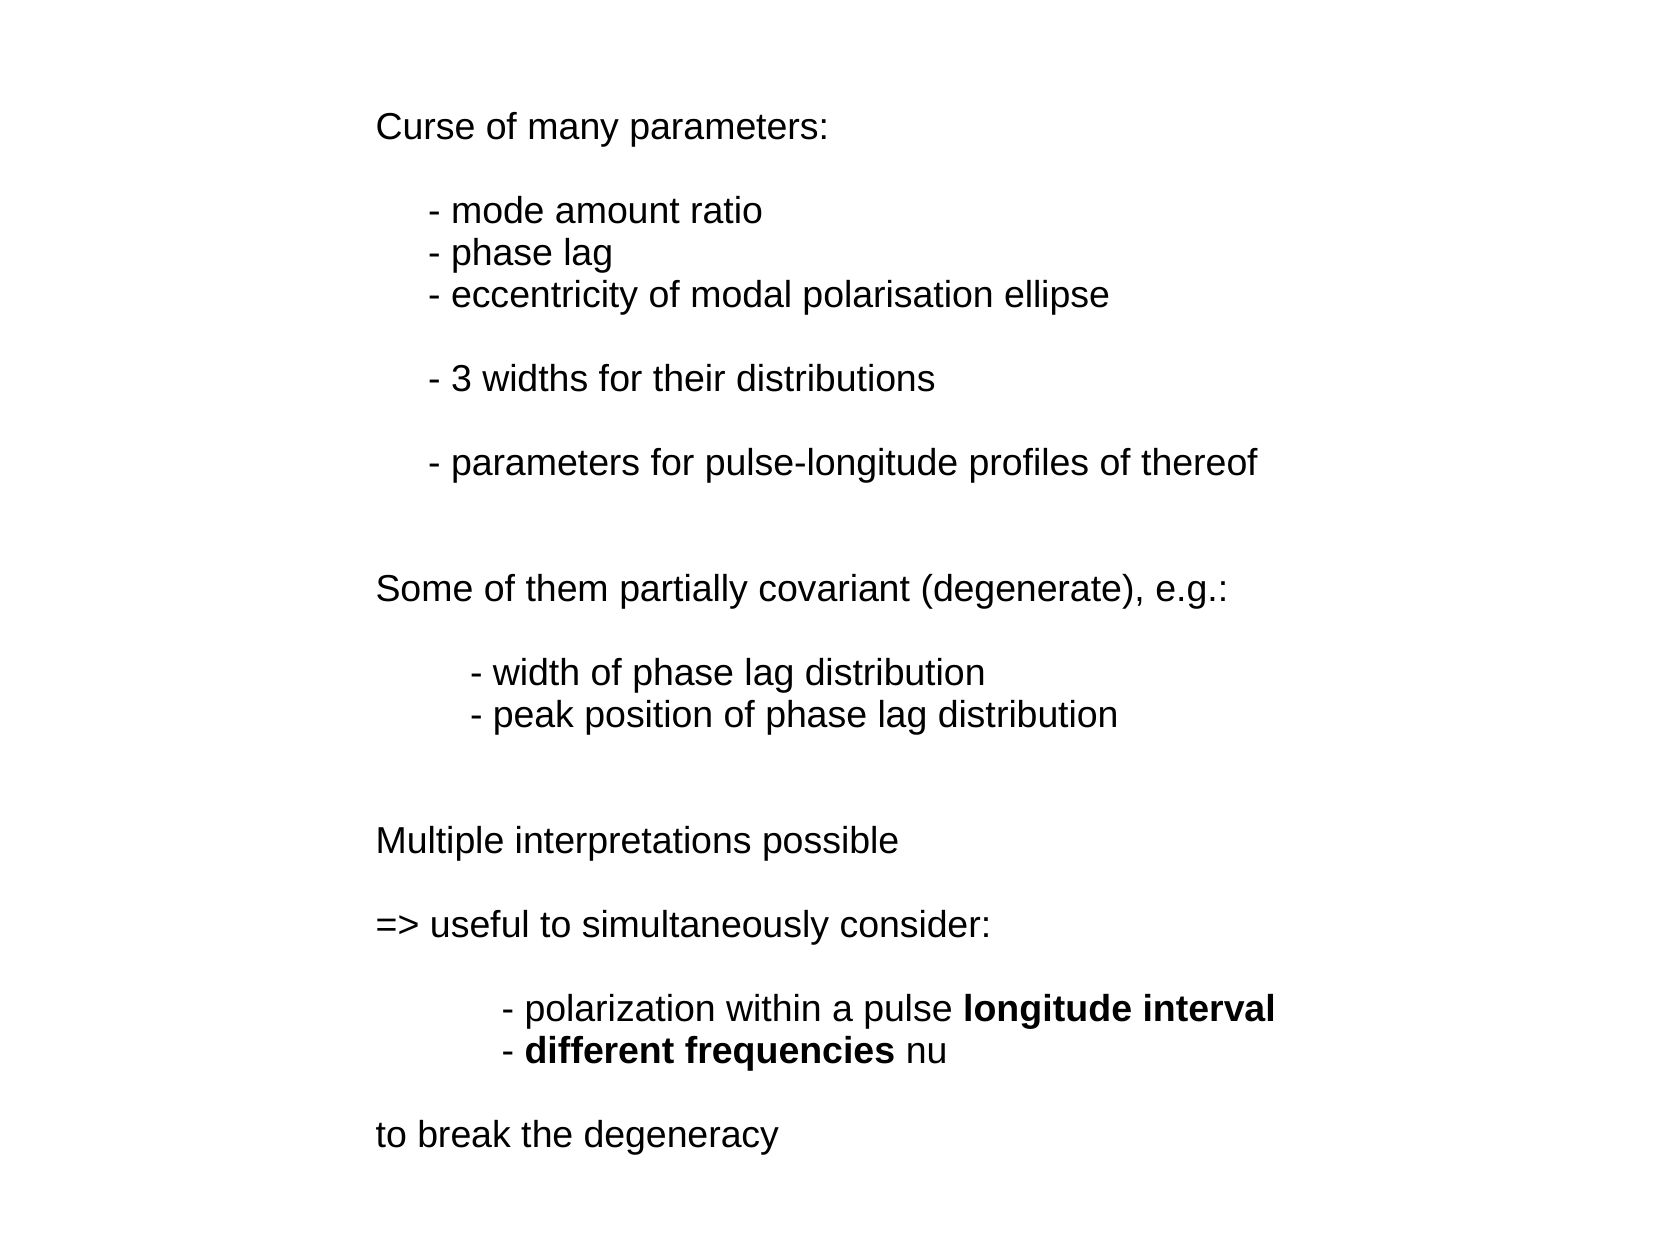

Curse of many parameters:
 - mode amount ratio
 - phase lag
 - eccentricity of modal polarisation ellipse
 - 3 widths for their distributions
 - parameters for pulse-longitude profiles of thereof
Some of them partially covariant (degenerate), e.g.:
 - width of phase lag distribution
 - peak position of phase lag distribution
Multiple interpretations possible
=> useful to simultaneously consider:
 - polarization within a pulse longitude interval
 - different frequencies nu
to break the degeneracy